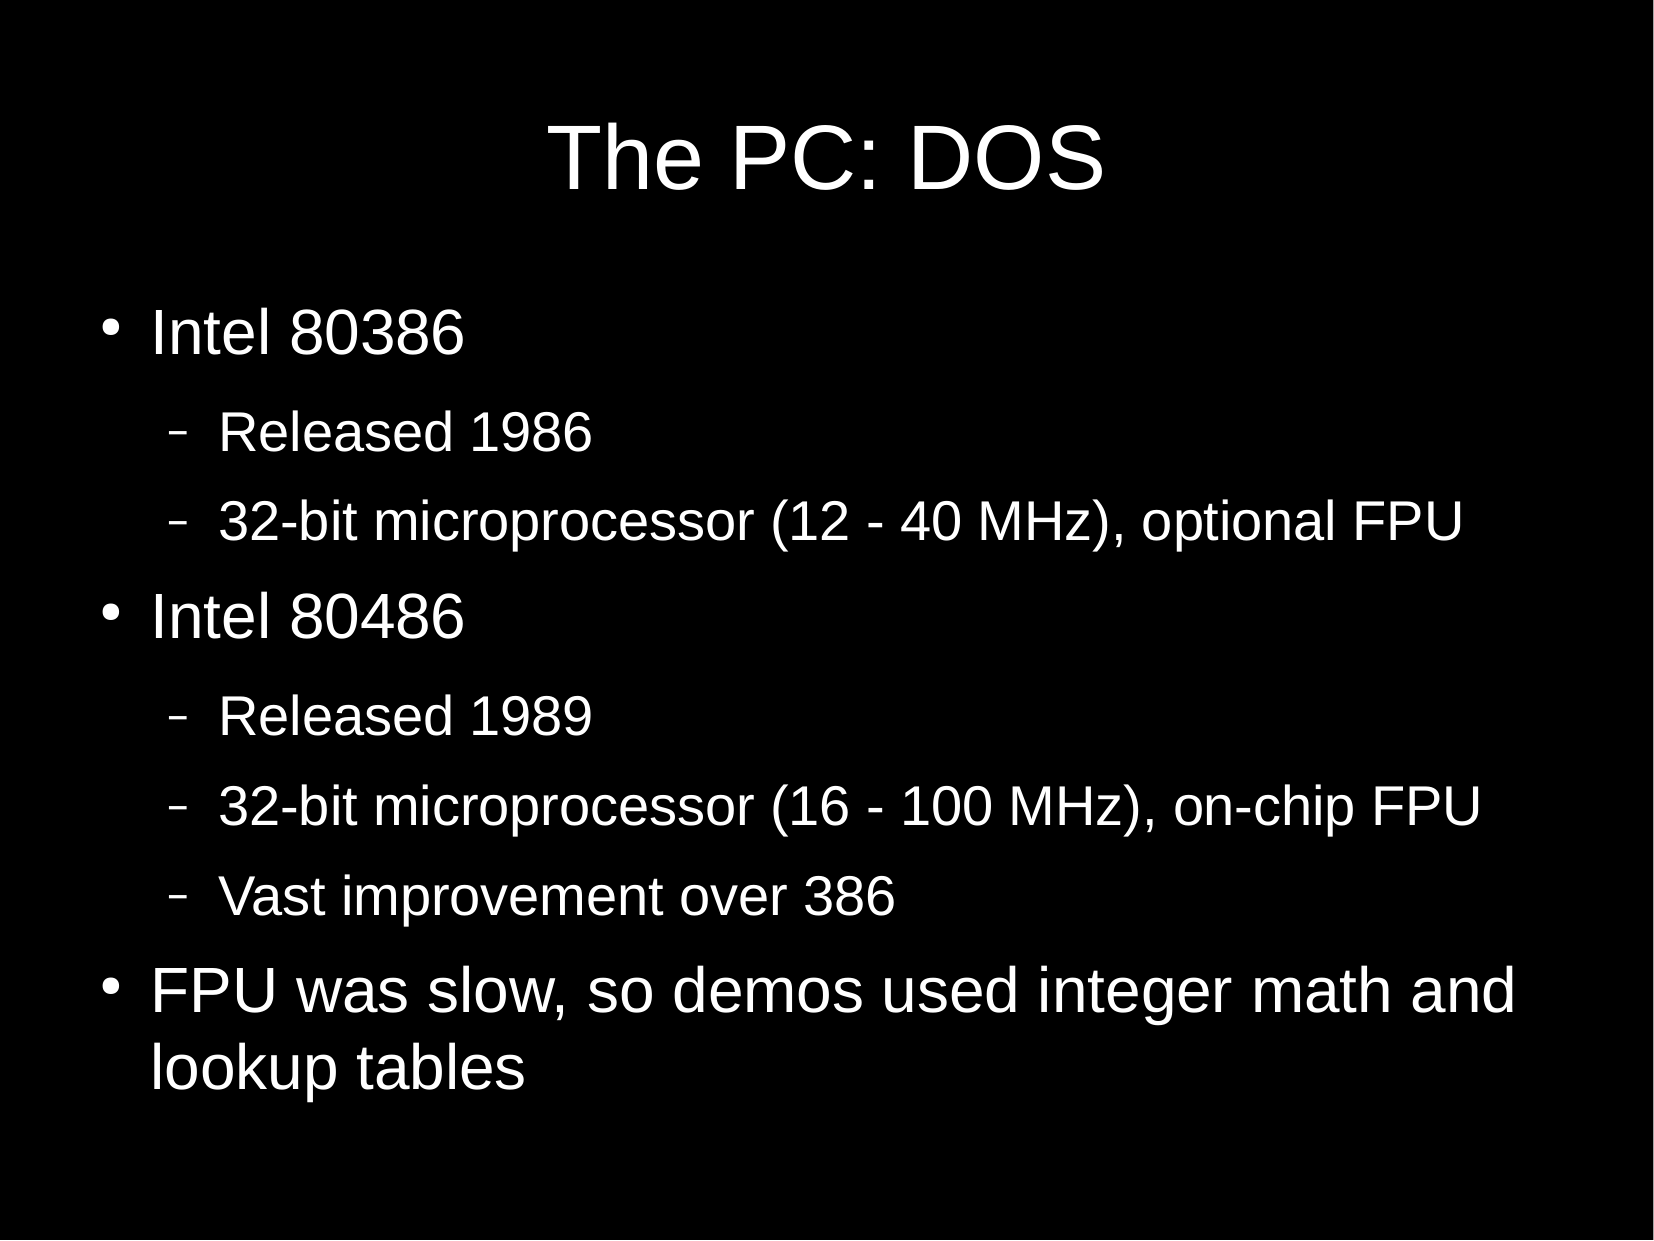

# The PC: DOS
Intel 80386
Released 1986
32-bit microprocessor (12 - 40 MHz), optional FPU
Intel 80486
Released 1989
32-bit microprocessor (16 - 100 MHz), on-chip FPU
Vast improvement over 386
FPU was slow, so demos used integer math and lookup tables